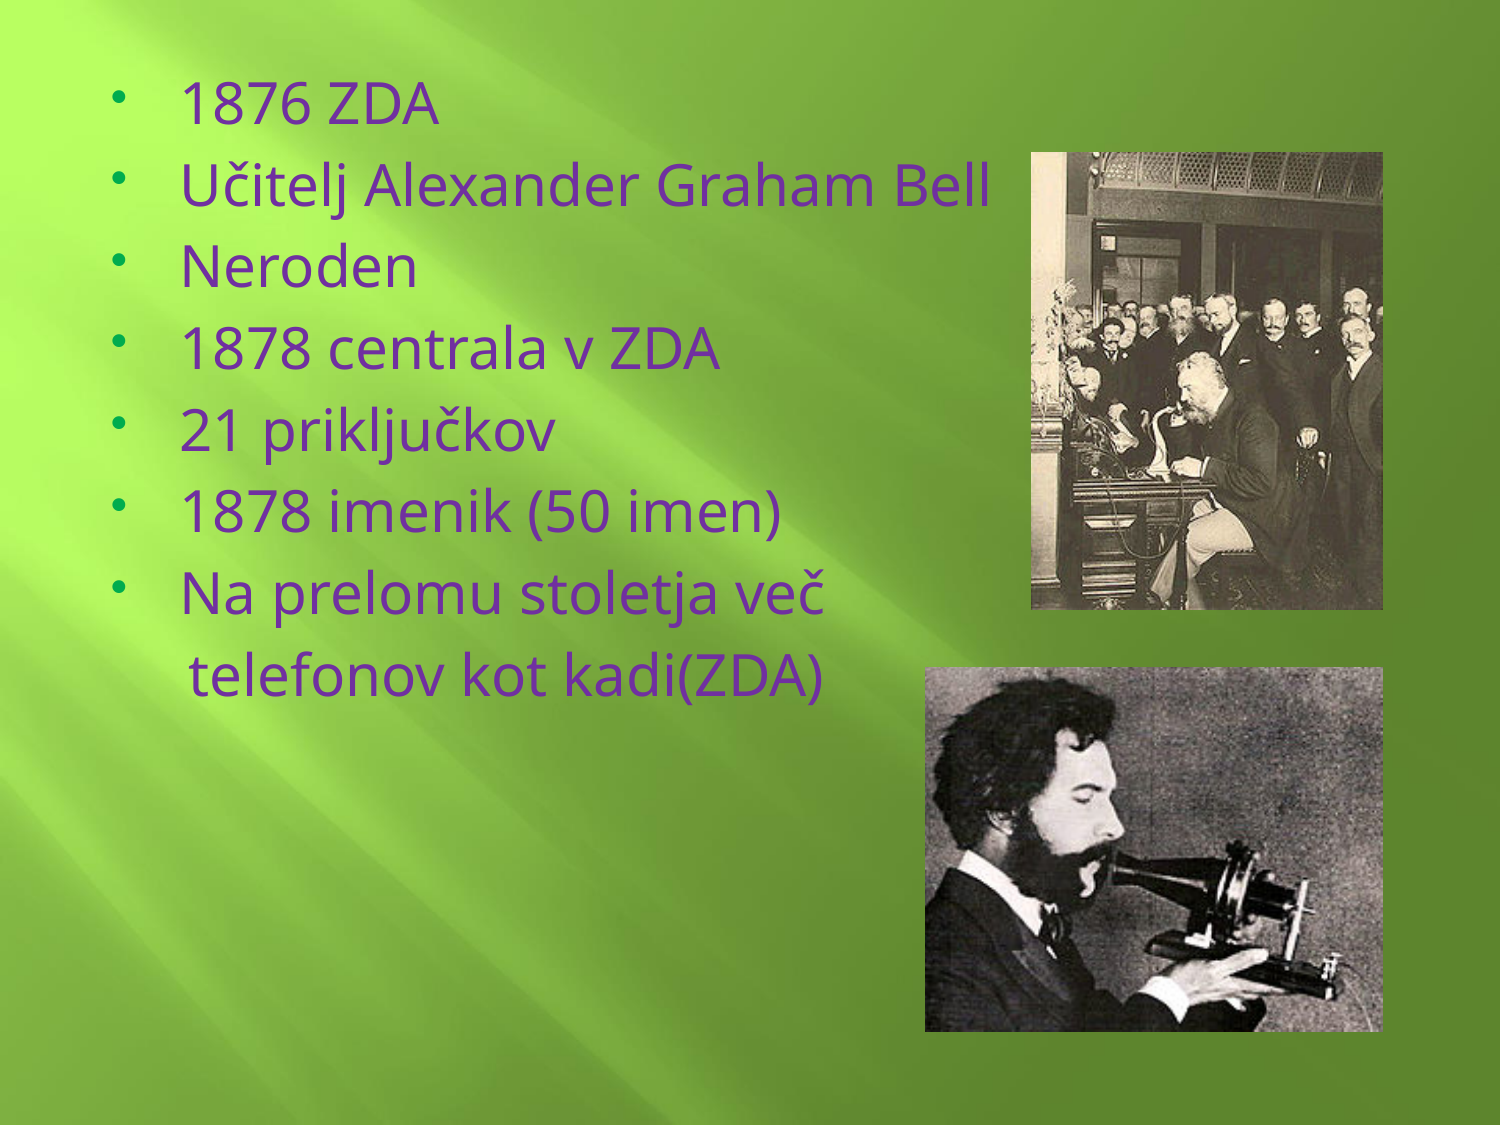

#
1876 ZDA
Učitelj Alexander Graham Bell
Neroden
1878 centrala v ZDA
21 priključkov
1878 imenik (50 imen)
Na prelomu stoletja več
 telefonov kot kadi(ZDA)